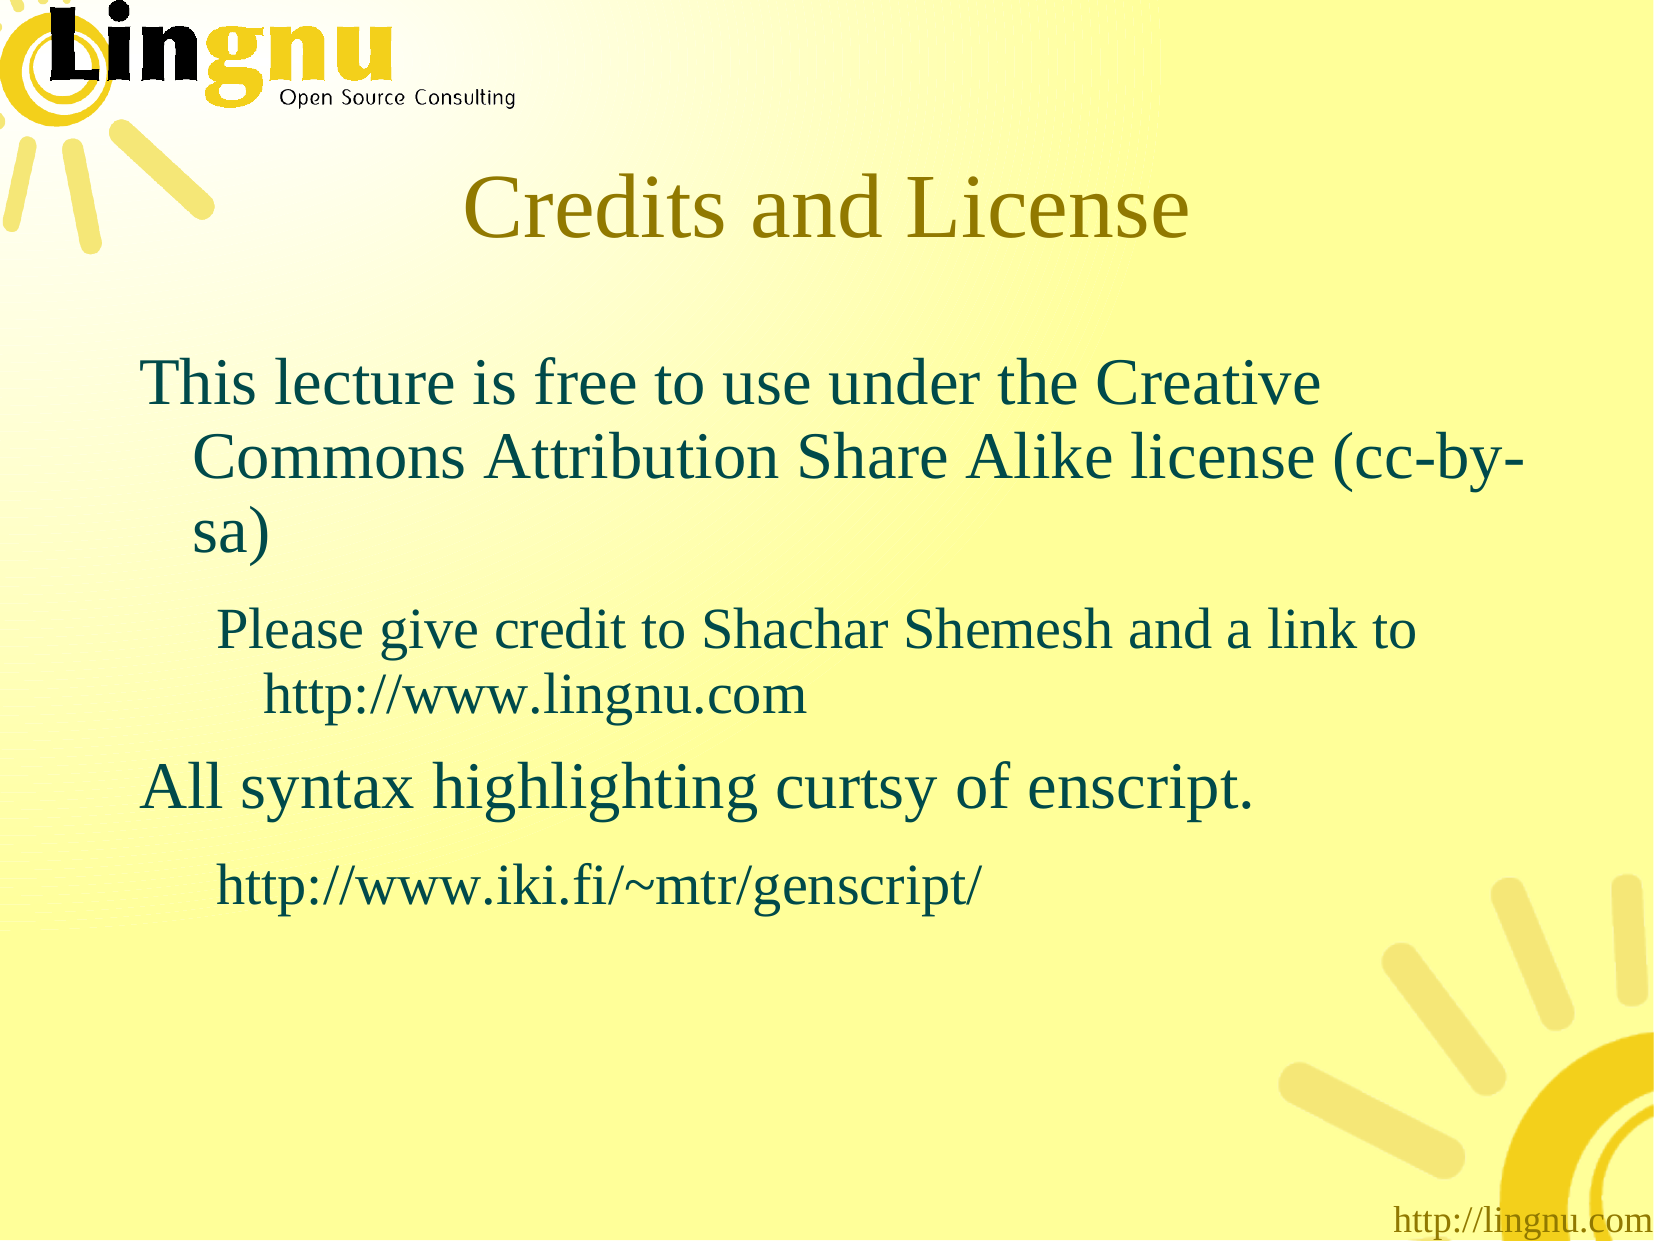

# Credits and License
This lecture is free to use under the Creative Commons Attribution Share Alike license (cc-by-sa)
Please give credit to Shachar Shemesh and a link to http://www.lingnu.com
All syntax highlighting curtsy of enscript.
http://www.iki.fi/~mtr/genscript/